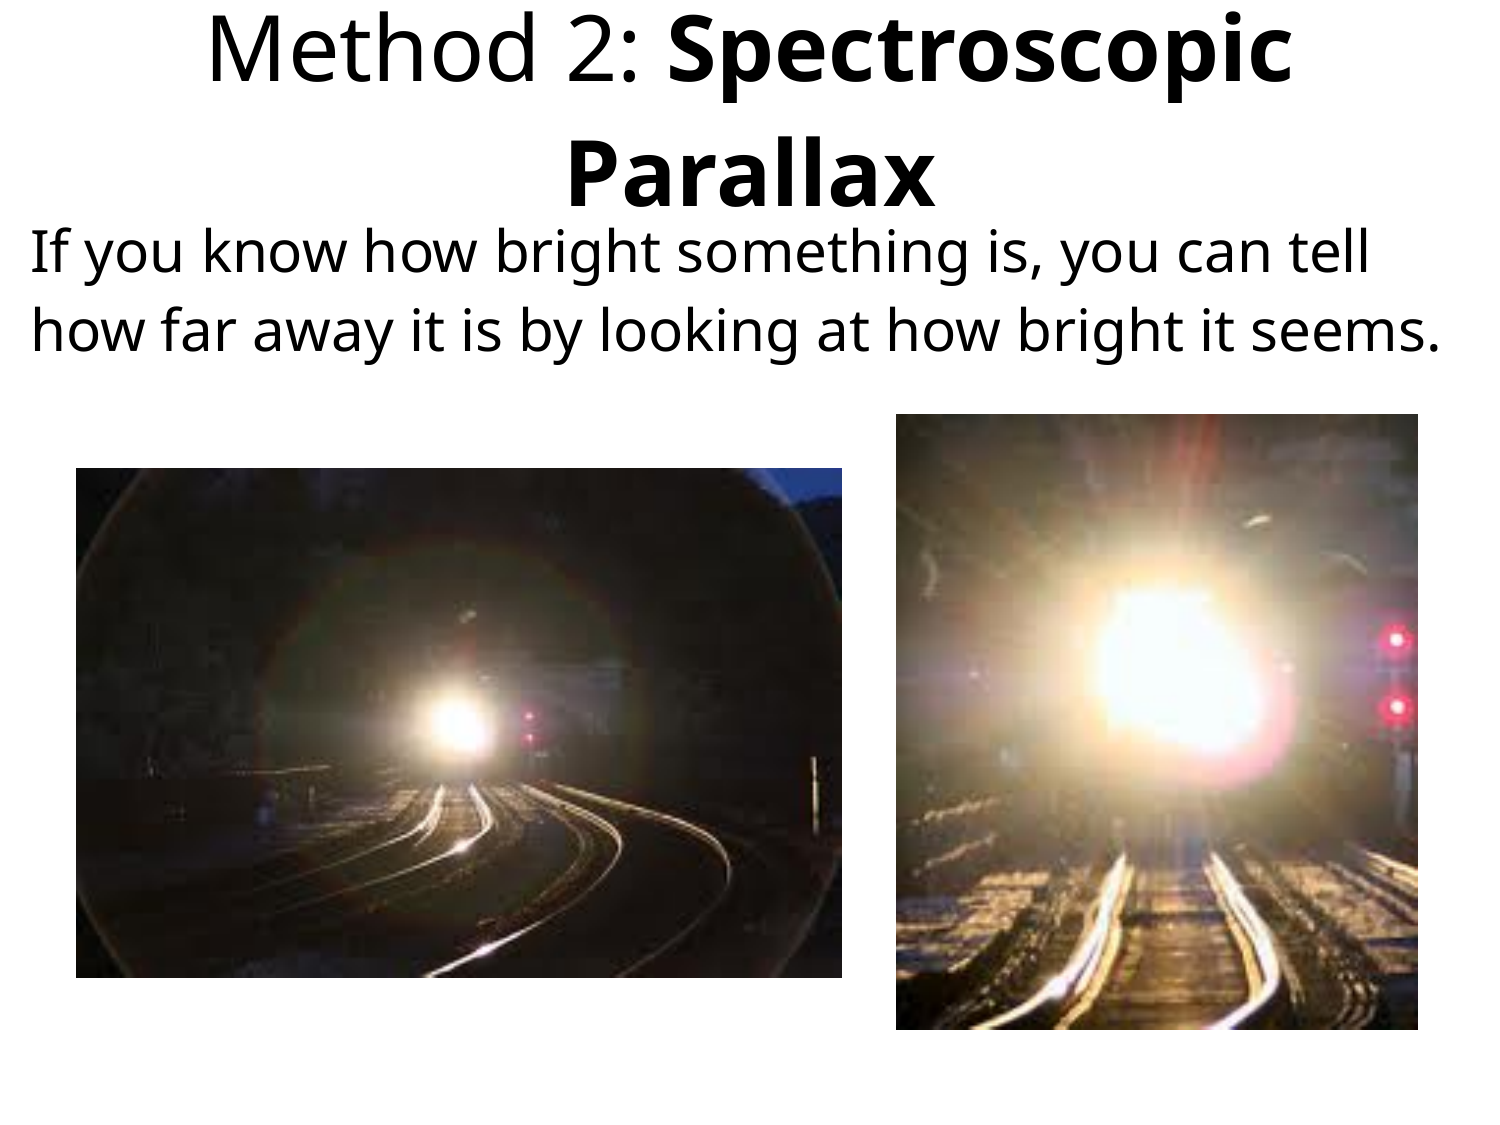

# Method 2: Spectroscopic Parallax
If you know how bright something is, you can tell how far away it is by looking at how bright it seems.